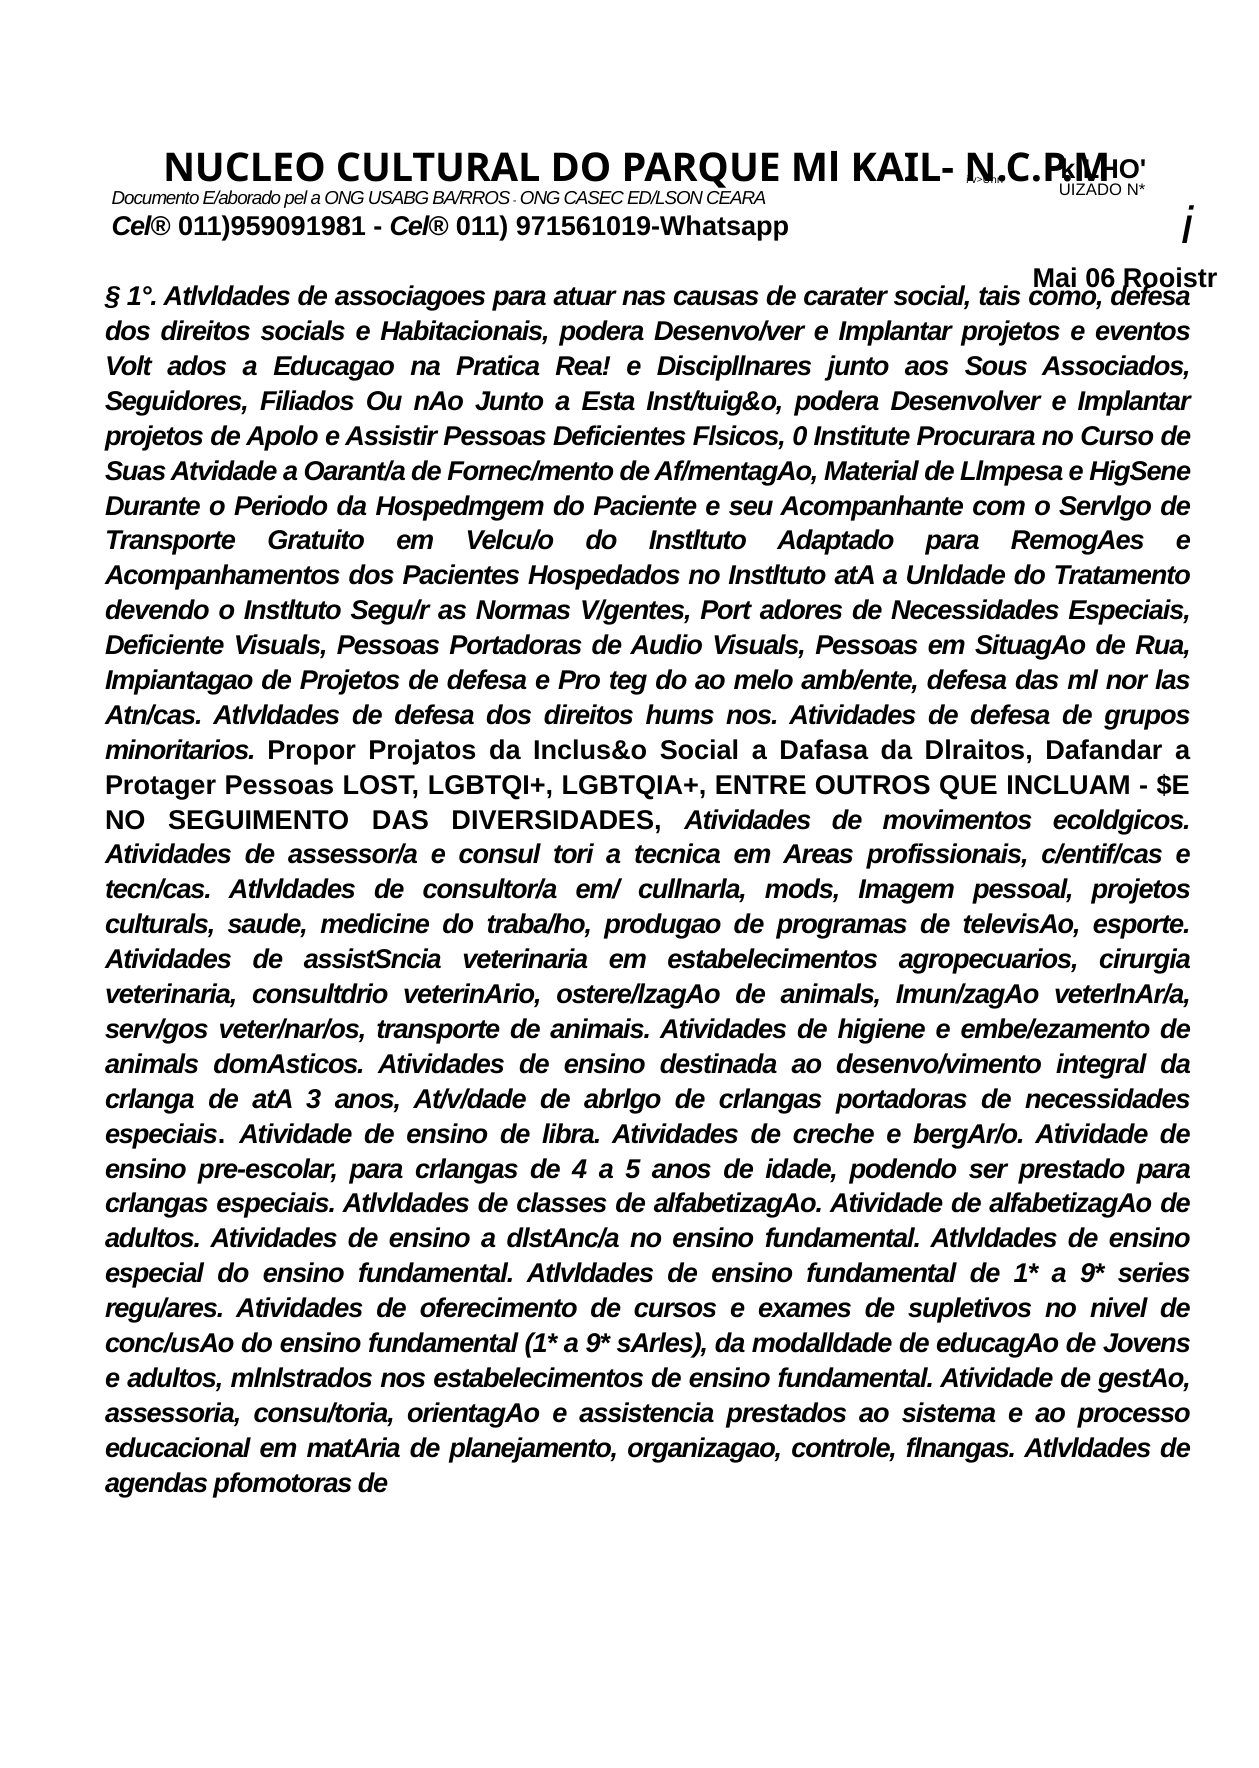

NUCLEO CULTURAL DO PARQUE Ml KAIL- N.C.P.M
kiLHO'
i v>Unn'
UIZADO N*
Documento E/aborado pel a ONG USABG BA/RROS - ONG CASEC ED/LSON CEARA
Cel® 011)959091981 - Cel® 011) 971561019-Whatsapp
i
Mai 06 Rooistr
§ 1°. Atlvldades de associagoes para atuar nas causas de carater social, tais como, defesa dos direitos socials e Habitacionais, podera Desenvo/ver e Implantar projetos e eventos Volt ados a Educagao na Pratica Rea! e Discipllnares junto aos Sous Associados, Seguidores, Filiados Ou nAo Junto a Esta Inst/tuig&o, podera Desenvolver e Implantar projetos de Apolo e Assistir Pessoas Deficientes Flsicos, 0 Institute Procurara no Curso de Suas Atvidade a Oarant/a de Fornec/mento de Af/mentagAo, Material de Llmpesa e HigSene Durante o Periodo da Hospedmgem do Paciente e seu Acompanhante com o Servlgo de Transporte Gratuito em Velcu/o do Instltuto Adaptado para RemogAes e Acompanhamentos dos Pacientes Hospedados no Instltuto atA a Unldade do Tratamento devendo o Instltuto Segu/r as Normas V/gentes, Port adores de Necessidades Especiais, Deficiente Visuals, Pessoas Portadoras de Audio Visuals, Pessoas em SituagAo de Rua, Impiantagao de Projetos de defesa e Pro teg do ao melo amb/ente, defesa das ml nor las Atn/cas. Atlvldades de defesa dos direitos hums nos. Atividades de defesa de grupos minoritarios. Propor Projatos da Inclus&o Social a Dafasa da Dlraitos, Dafandar a Protager Pessoas LOST, LGBTQI+, LGBTQIA+, ENTRE OUTROS QUE INCLUAM - $E NO SEGUIMENTO DAS DIVERSIDADES, Atividades de movimentos ecoldgicos. Atividades de assessor/a e consul tori a tecnica em Areas profissionais, c/entif/cas e tecn/cas. Atlvldades de consultor/a em/ cullnarla, mods, Imagem pessoal, projetos culturals, saude, medicine do traba/ho, produgao de programas de televisAo, esporte. Atividades de assistSncia veterinaria em estabelecimentos agropecuarios, cirurgia veterinaria, consultdrio veterinArio, ostere/lzagAo de animals, Imun/zagAo veterlnAr/a, serv/gos veter/nar/os, transporte de animais. Atividades de higiene e embe/ezamento de animals domAsticos. Atividades de ensino destinada ao desenvo/vimento integral da crlanga de atA 3 anos, At/v/dade de abrlgo de crlangas portadoras de necessidades especiais. Atividade de ensino de libra. Atividades de creche e bergAr/o. Atividade de ensino pre-escolar, para crlangas de 4 a 5 anos de idade, podendo ser prestado para crlangas especiais. Atlvldades de classes de alfabetizagAo. Atividade de alfabetizagAo de adultos. Atividades de ensino a dlstAnc/a no ensino fundamental. Atlvldades de ensino especial do ensino fundamental. Atlvldades de ensino fundamental de 1* a 9* series regu/ares. Atividades de oferecimento de cursos e exames de supletivos no nivel de conc/usAo do ensino fundamental (1* a 9* sArles), da modalldade de educagAo de Jovens e adultos, mlnlstrados nos estabelecimentos de ensino fundamental. Atividade de gestAo, assessoria, consu/toria, orientagAo e assistencia prestados ao sistema e ao processo educacional em matAria de planejamento, organizagao, controle, flnangas. Atlvldades de agendas pfomotoras de